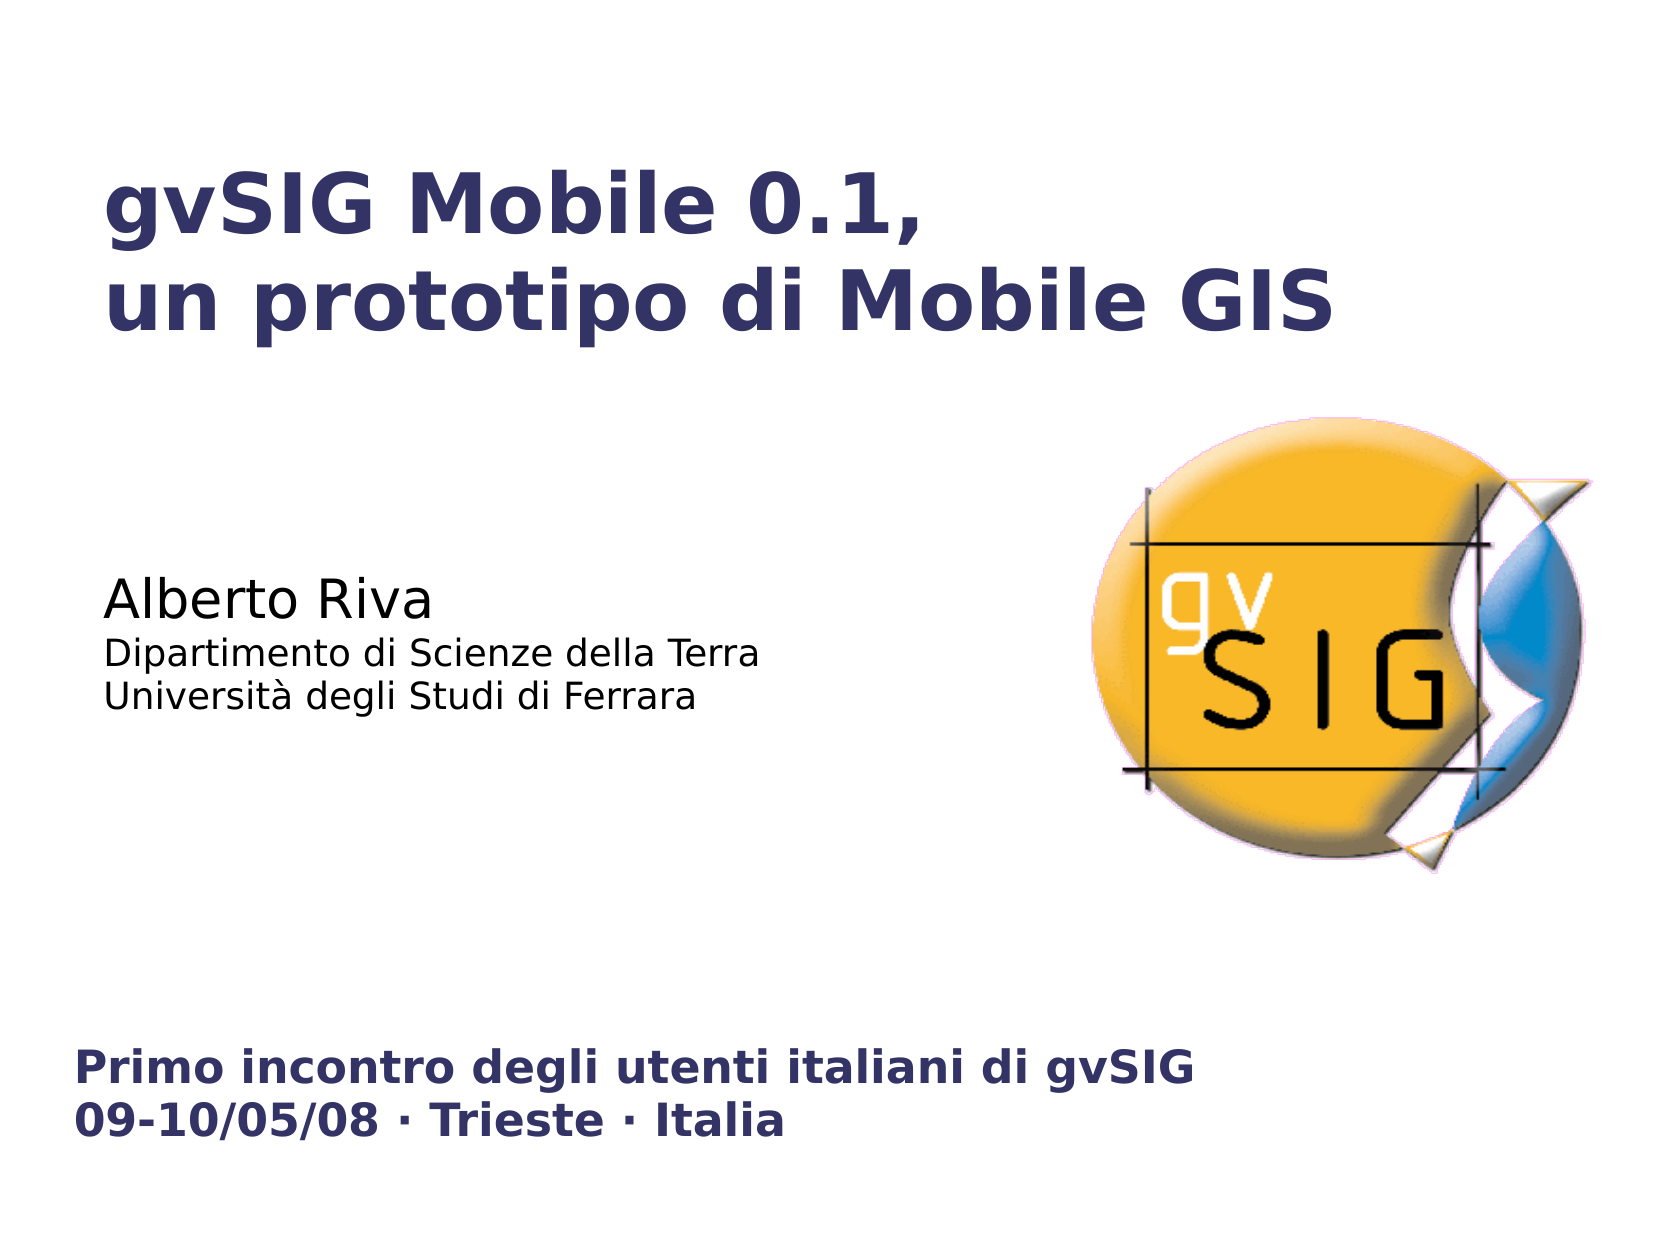

# gvSIG Mobile 0.1, un prototipo di Mobile GIS
Alberto Riva
Dipartimento di Scienze della Terra
Università degli Studi di Ferrara
Primo incontro degli utenti italiani di gvSIG
09-10/05/08 · Trieste · Italia